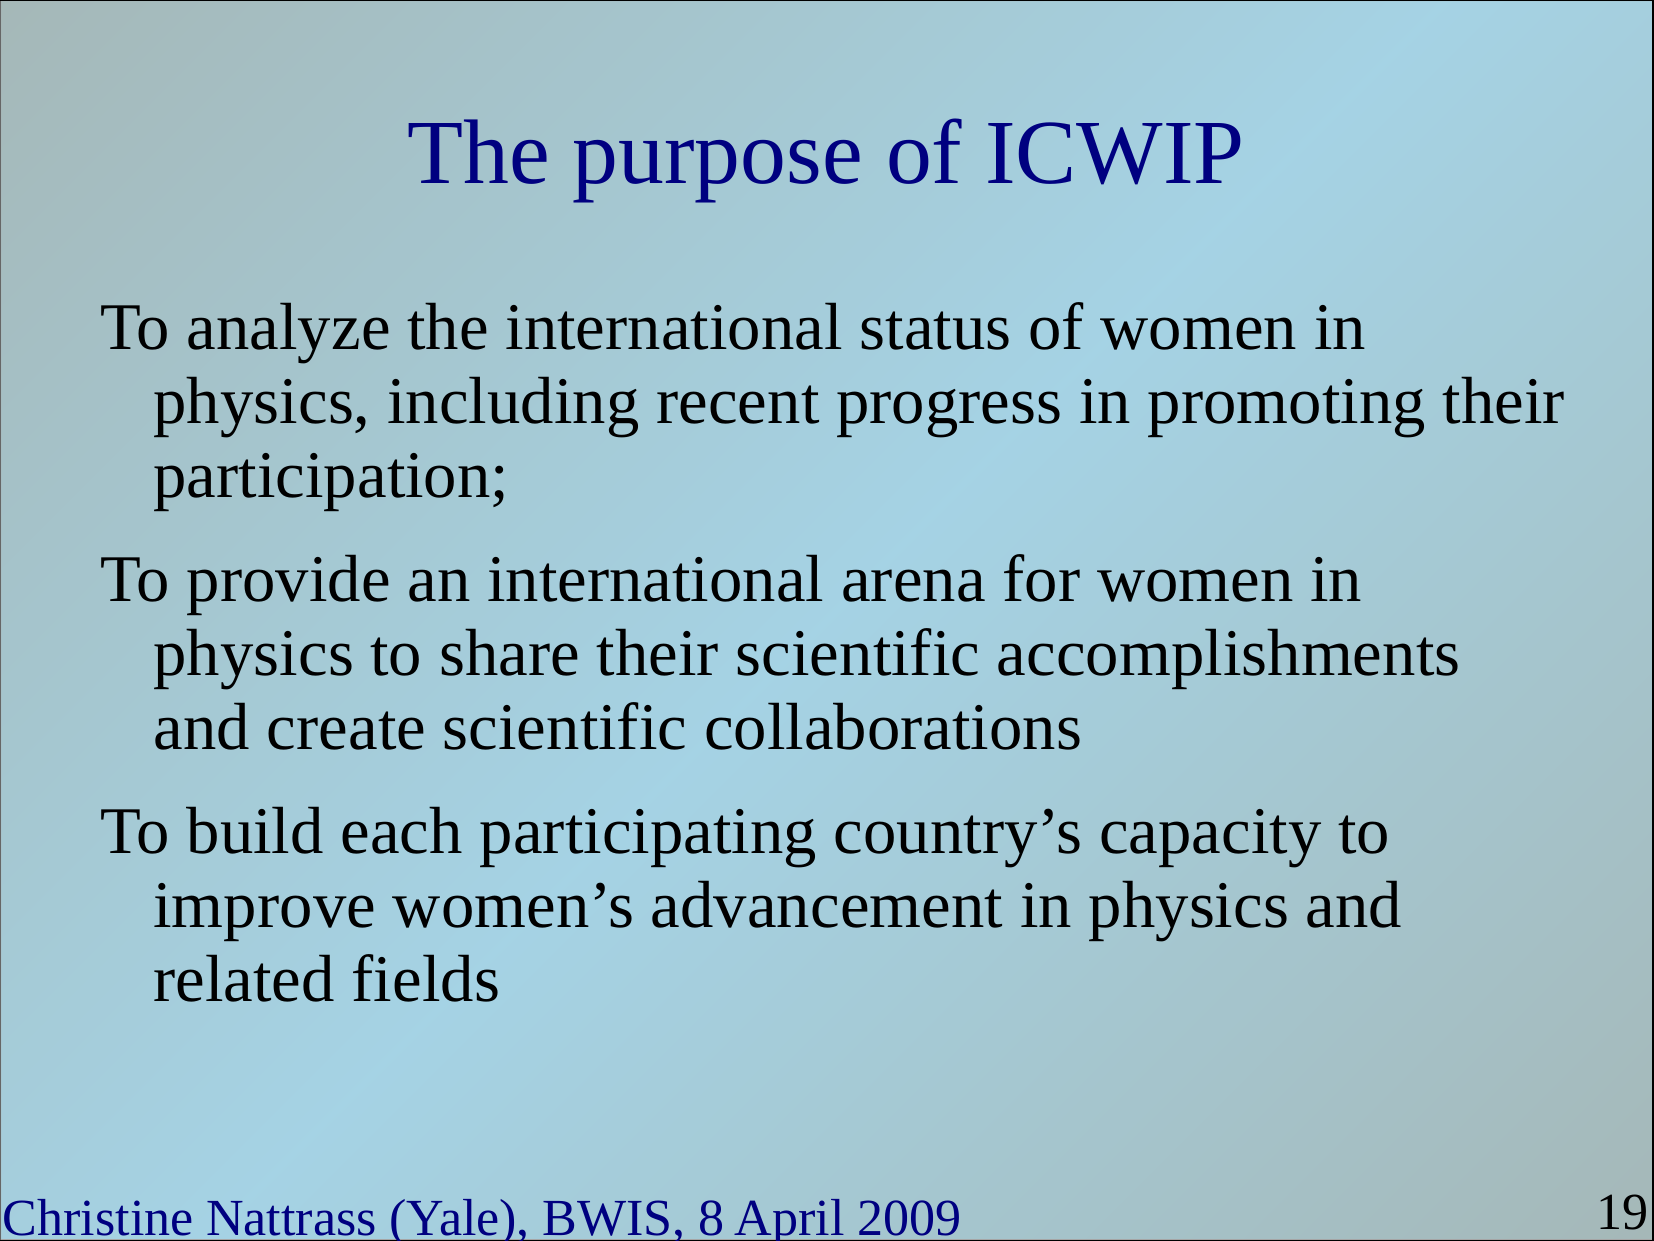

# The purpose of ICWIP
To analyze the international status of women in physics, including recent progress in promoting their participation;
To provide an international arena for women in physics to share their scientific accomplishments and create scientific collaborations
To build each participating country’s capacity to improve women’s advancement in physics and related fields